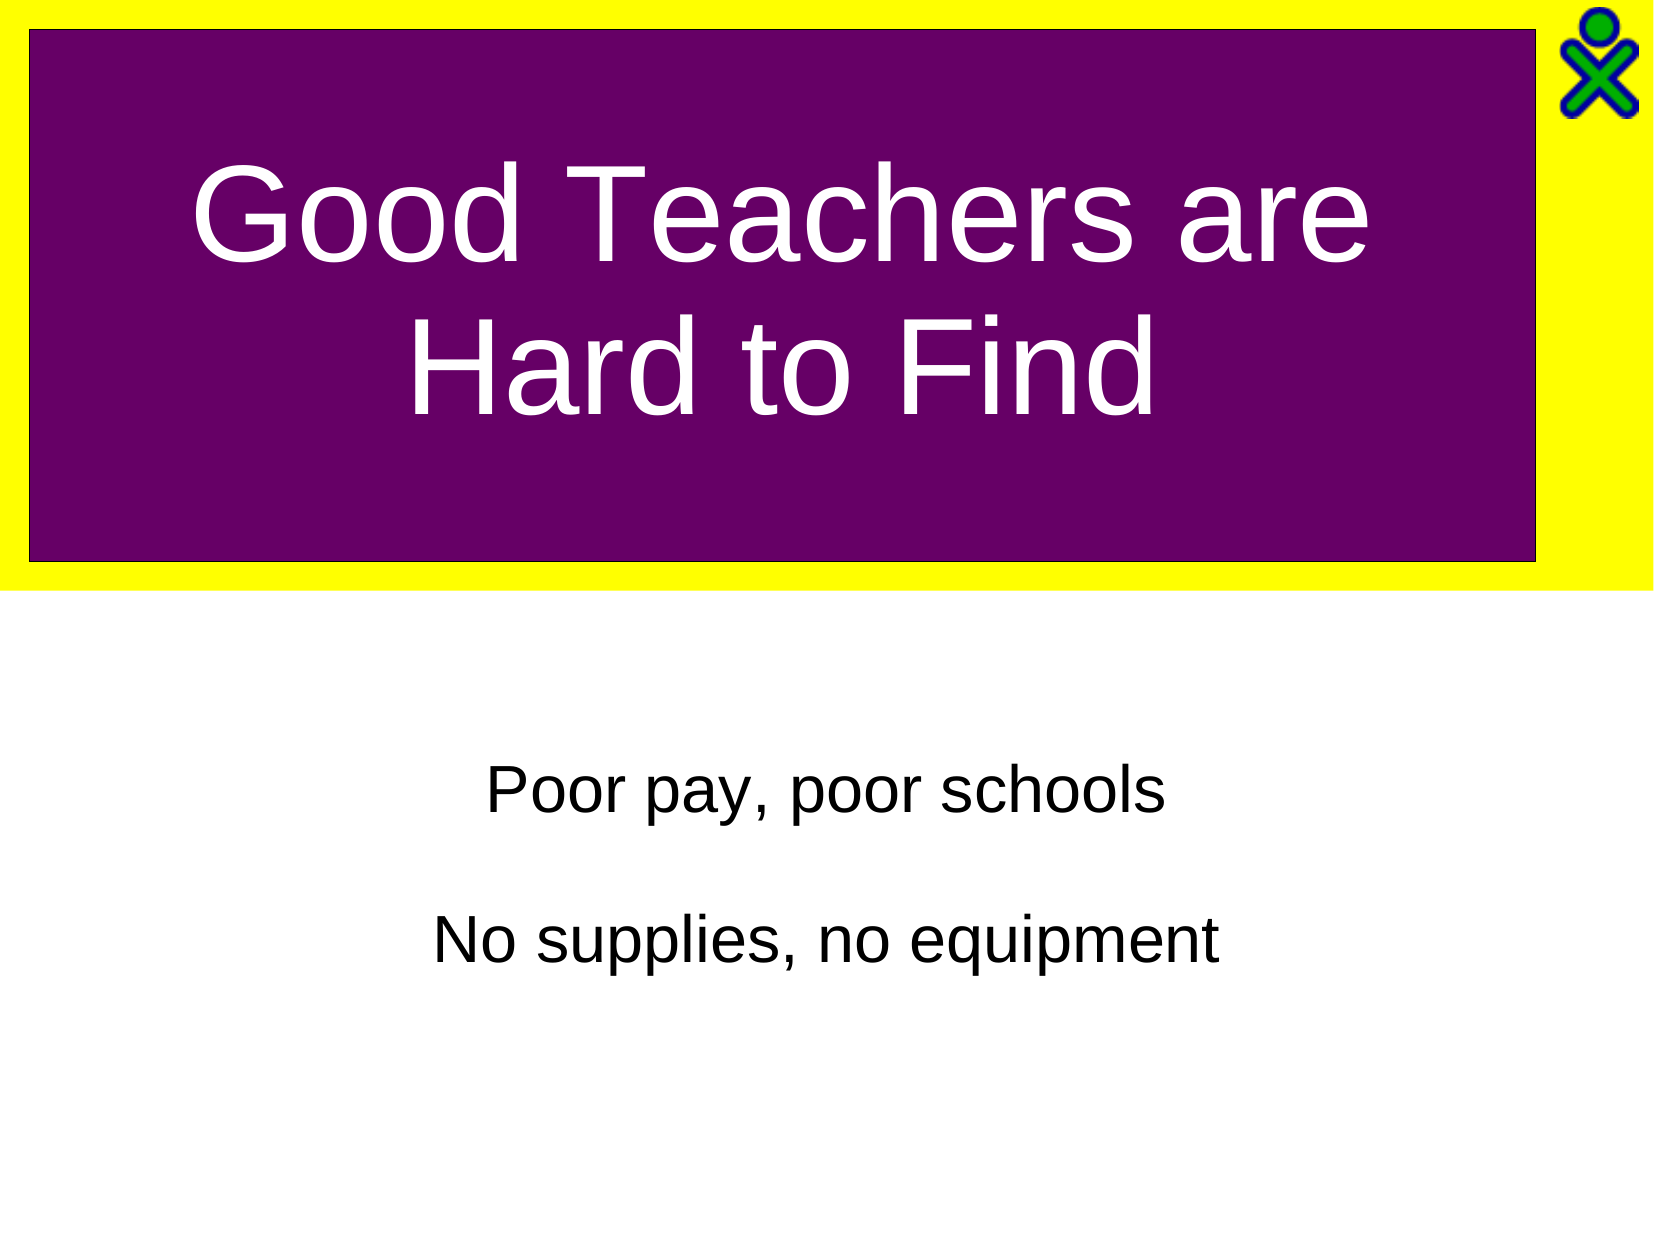

# Good Teachers are Hard to Find
Poor pay, poor schools
No supplies, no equipment